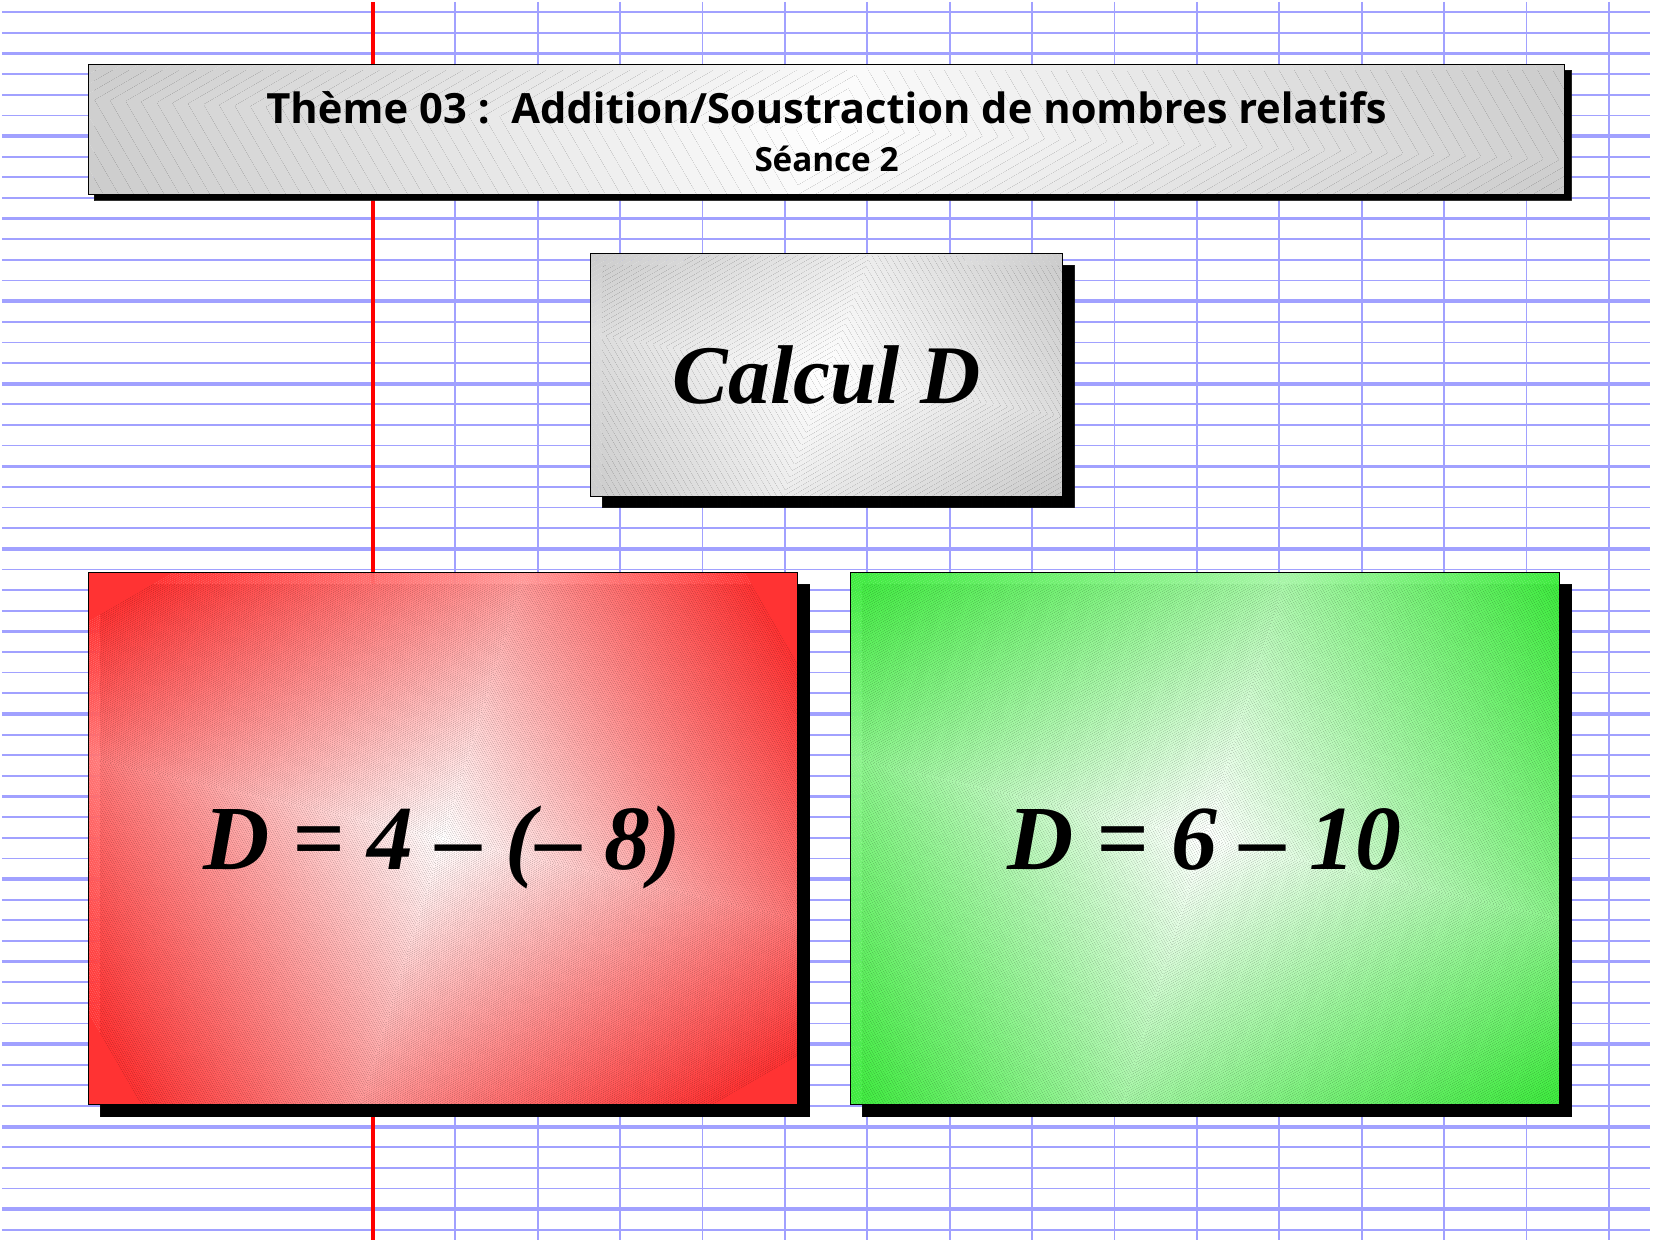

Thème 03 : Addition/Soustraction de nombres relatifs
Séance 2
Calcul D
10
11
12
13
14
15
9
0
1
2
3
4
5
6
7
8
D = 4 – (– 8)
D = 6 – 10